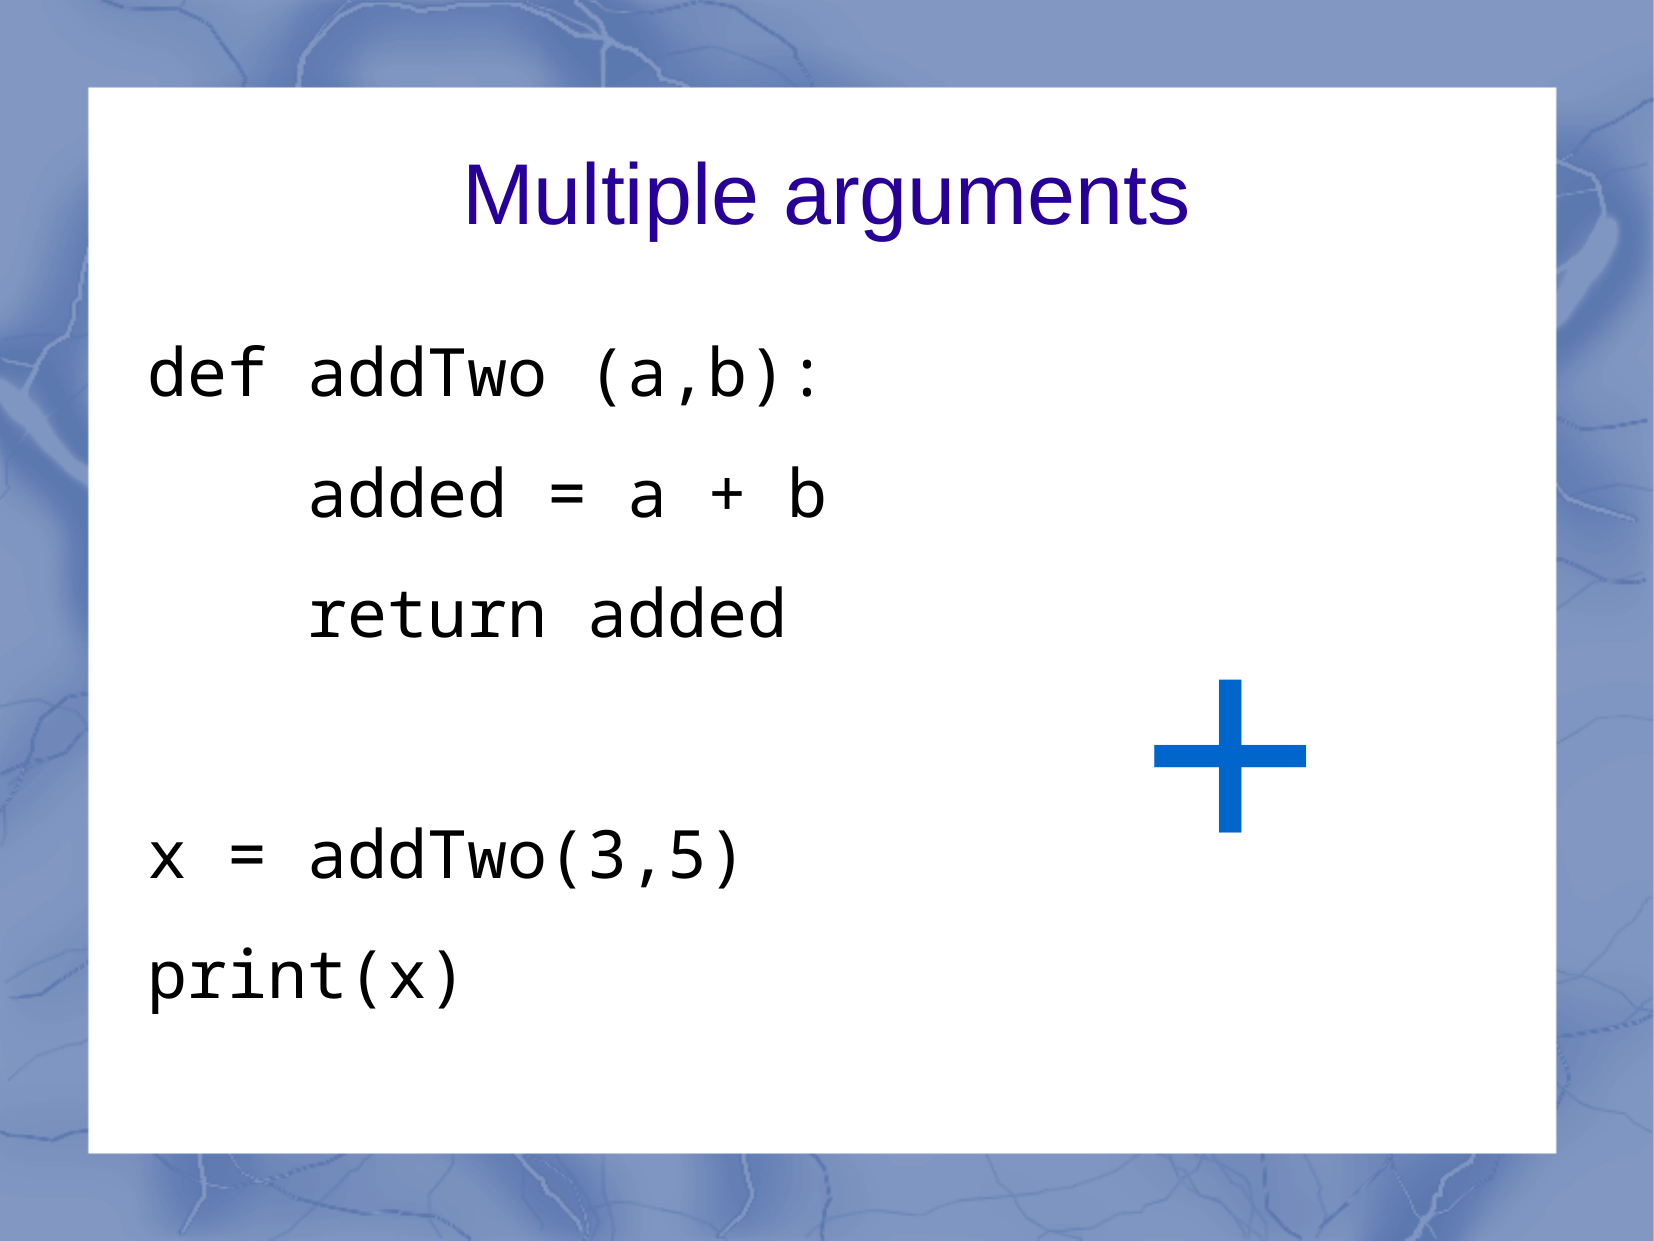

# Multiple arguments
def addTwo (a,b):
 added = a + b
 return added
x = addTwo(3,5)
print(x)
+